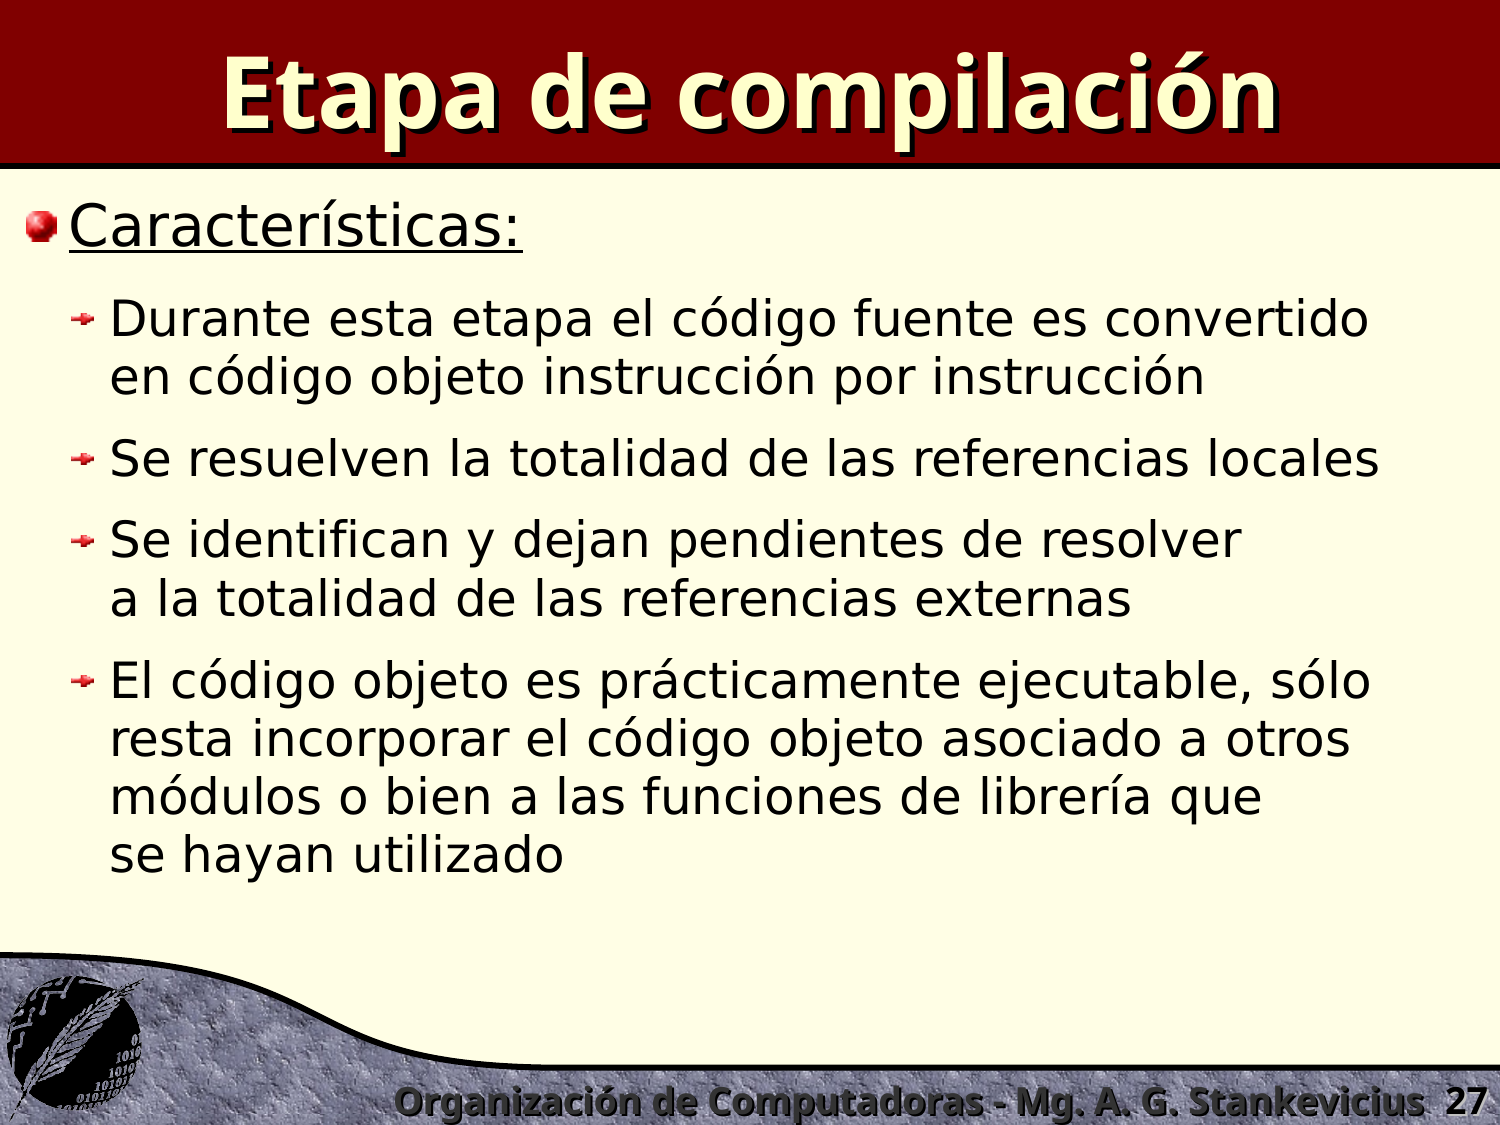

# Etapa de compilación
Características:
Durante esta etapa el código fuente es convertido
en código objeto instrucción por instrucción
Se resuelven la totalidad de las referencias locales
Se identifican y dejan pendientes de resolver
a la totalidad de las referencias externas
El código objeto es prácticamente ejecutable, sólo resta incorporar el código objeto asociado a otros módulos o bien a las funciones de librería que
se hayan utilizado
27